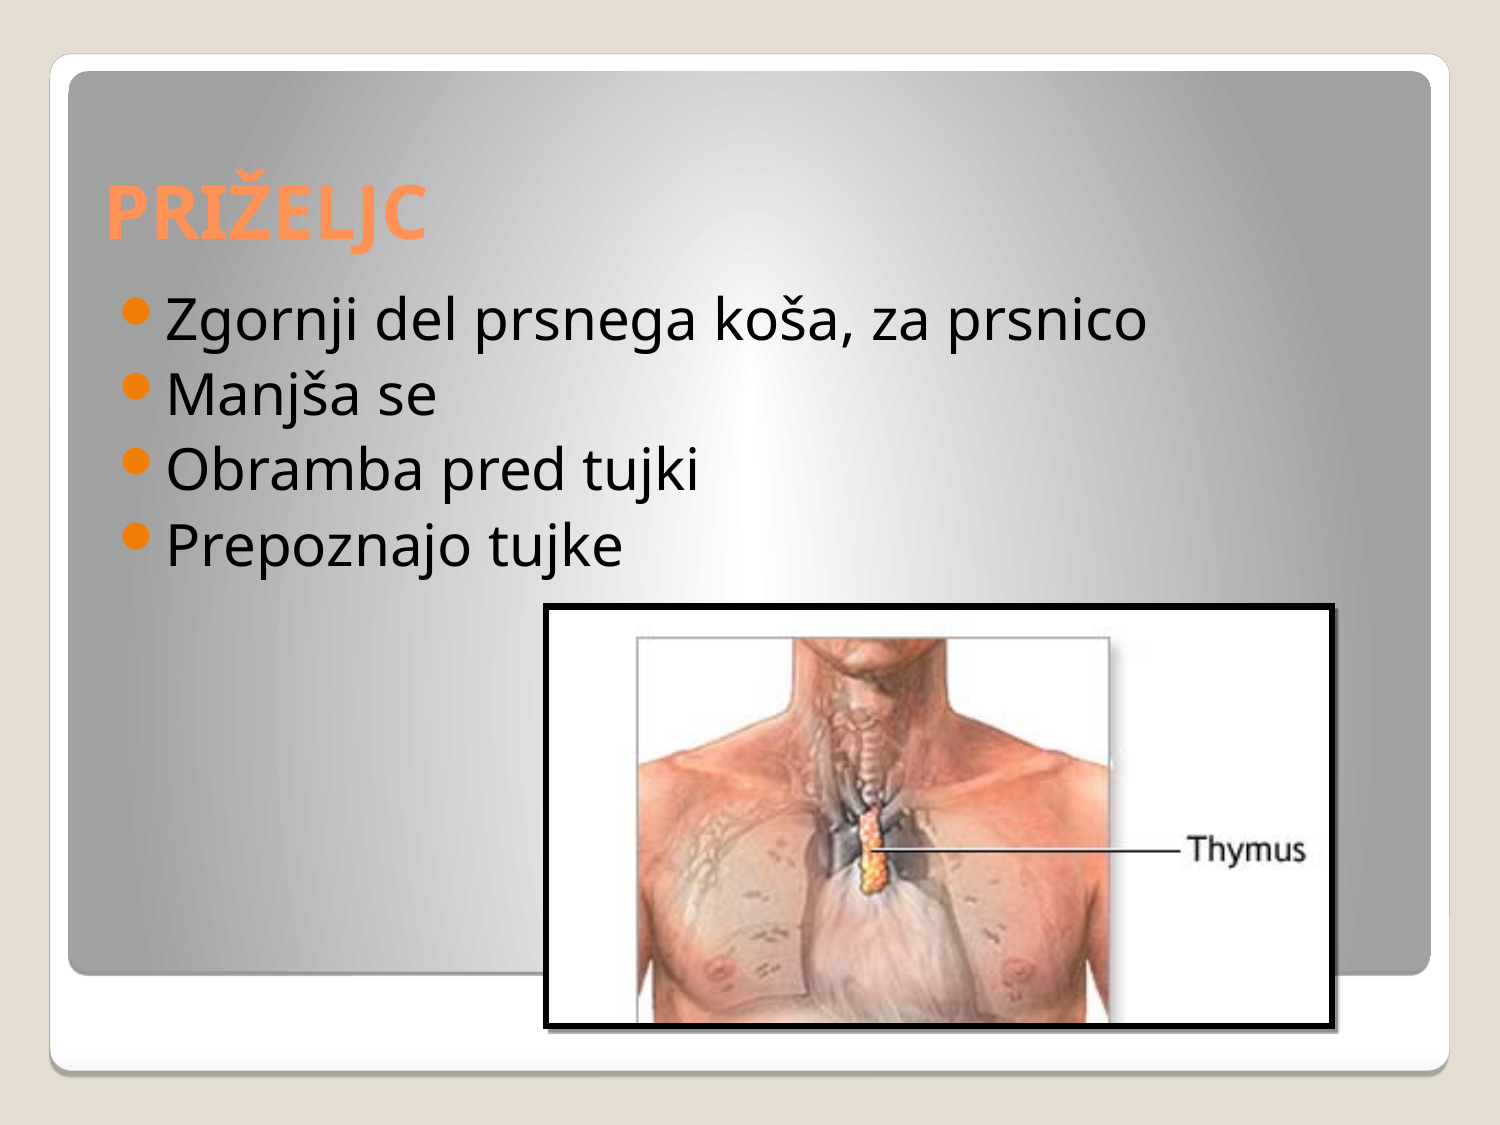

# PRIŽELJC
Zgornji del prsnega koša, za prsnico
Manjša se
Obramba pred tujki
Prepoznajo tujke